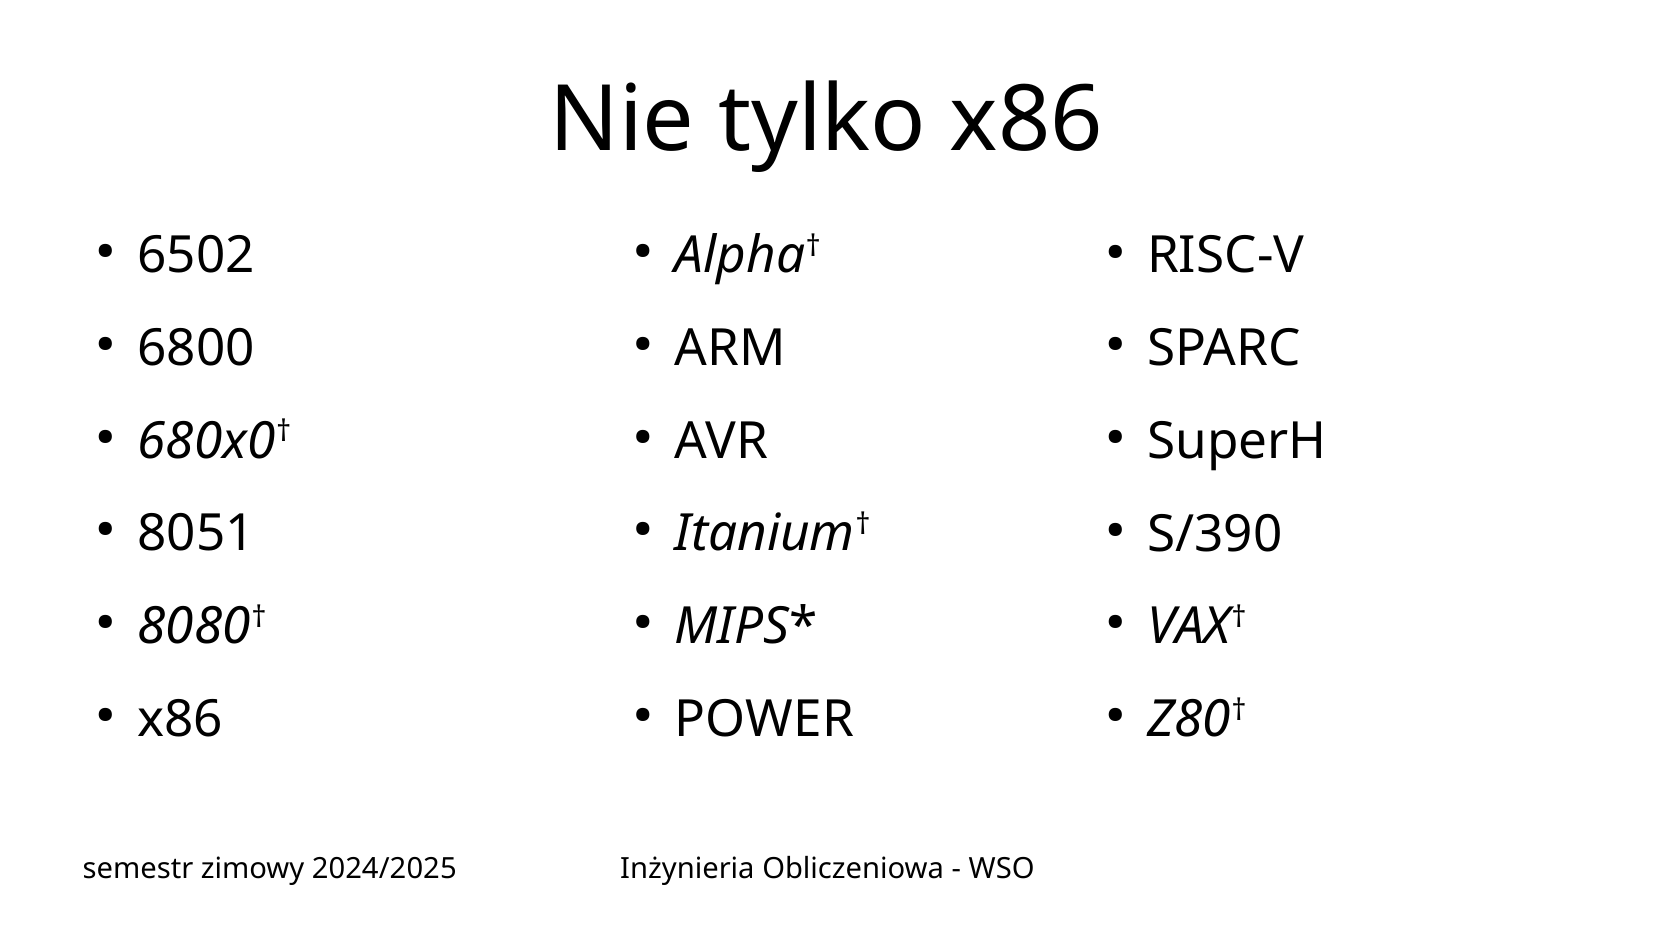

# Nie tylko x86
6502
6800
680x0†
8051
8080†
x86
Alpha†
ARM
AVR
Itanium†
MIPS*
POWER
RISC-V
SPARC
SuperH
S/390
VAX†
Z80†
semestr zimowy 2024/2025
Inżynieria Obliczeniowa - WSO